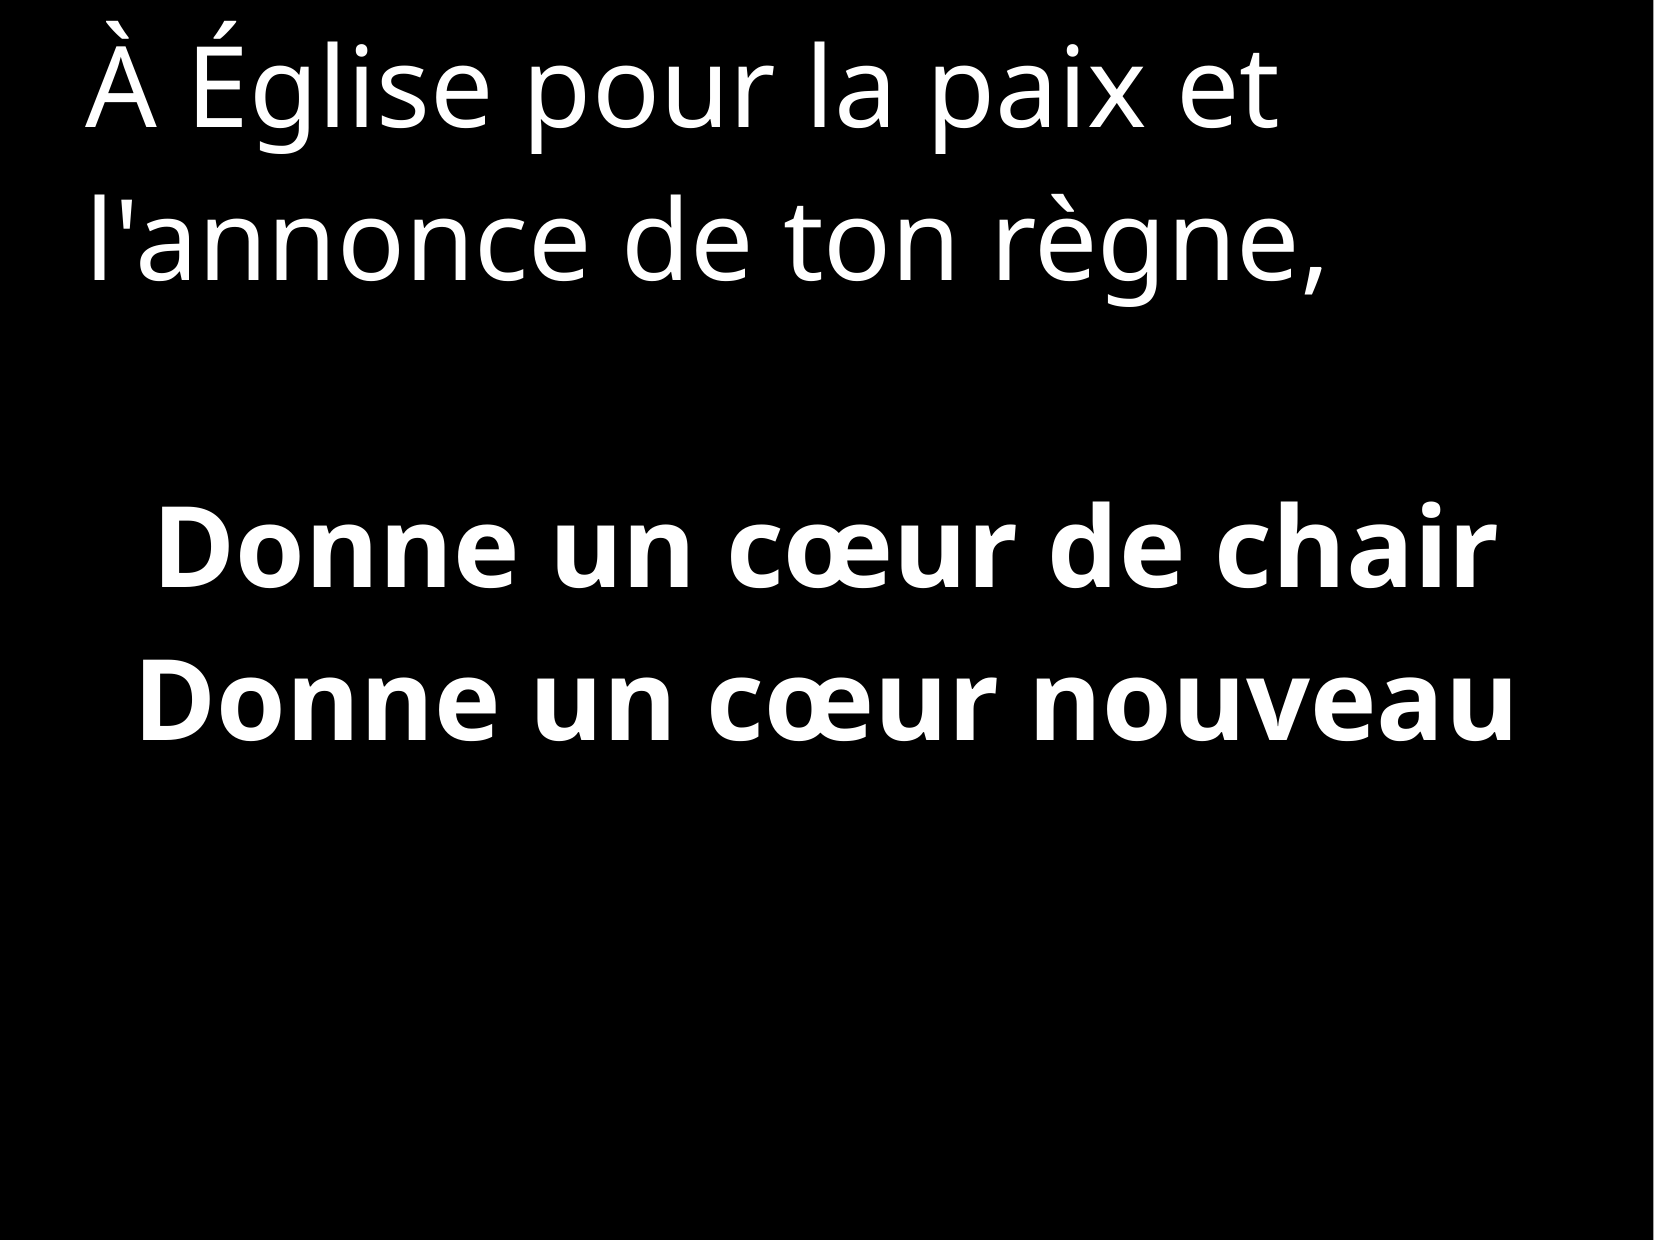

À Église pour la paix et l'annonce de ton règne,
Donne un cœur de chair
Donne un cœur nouveau